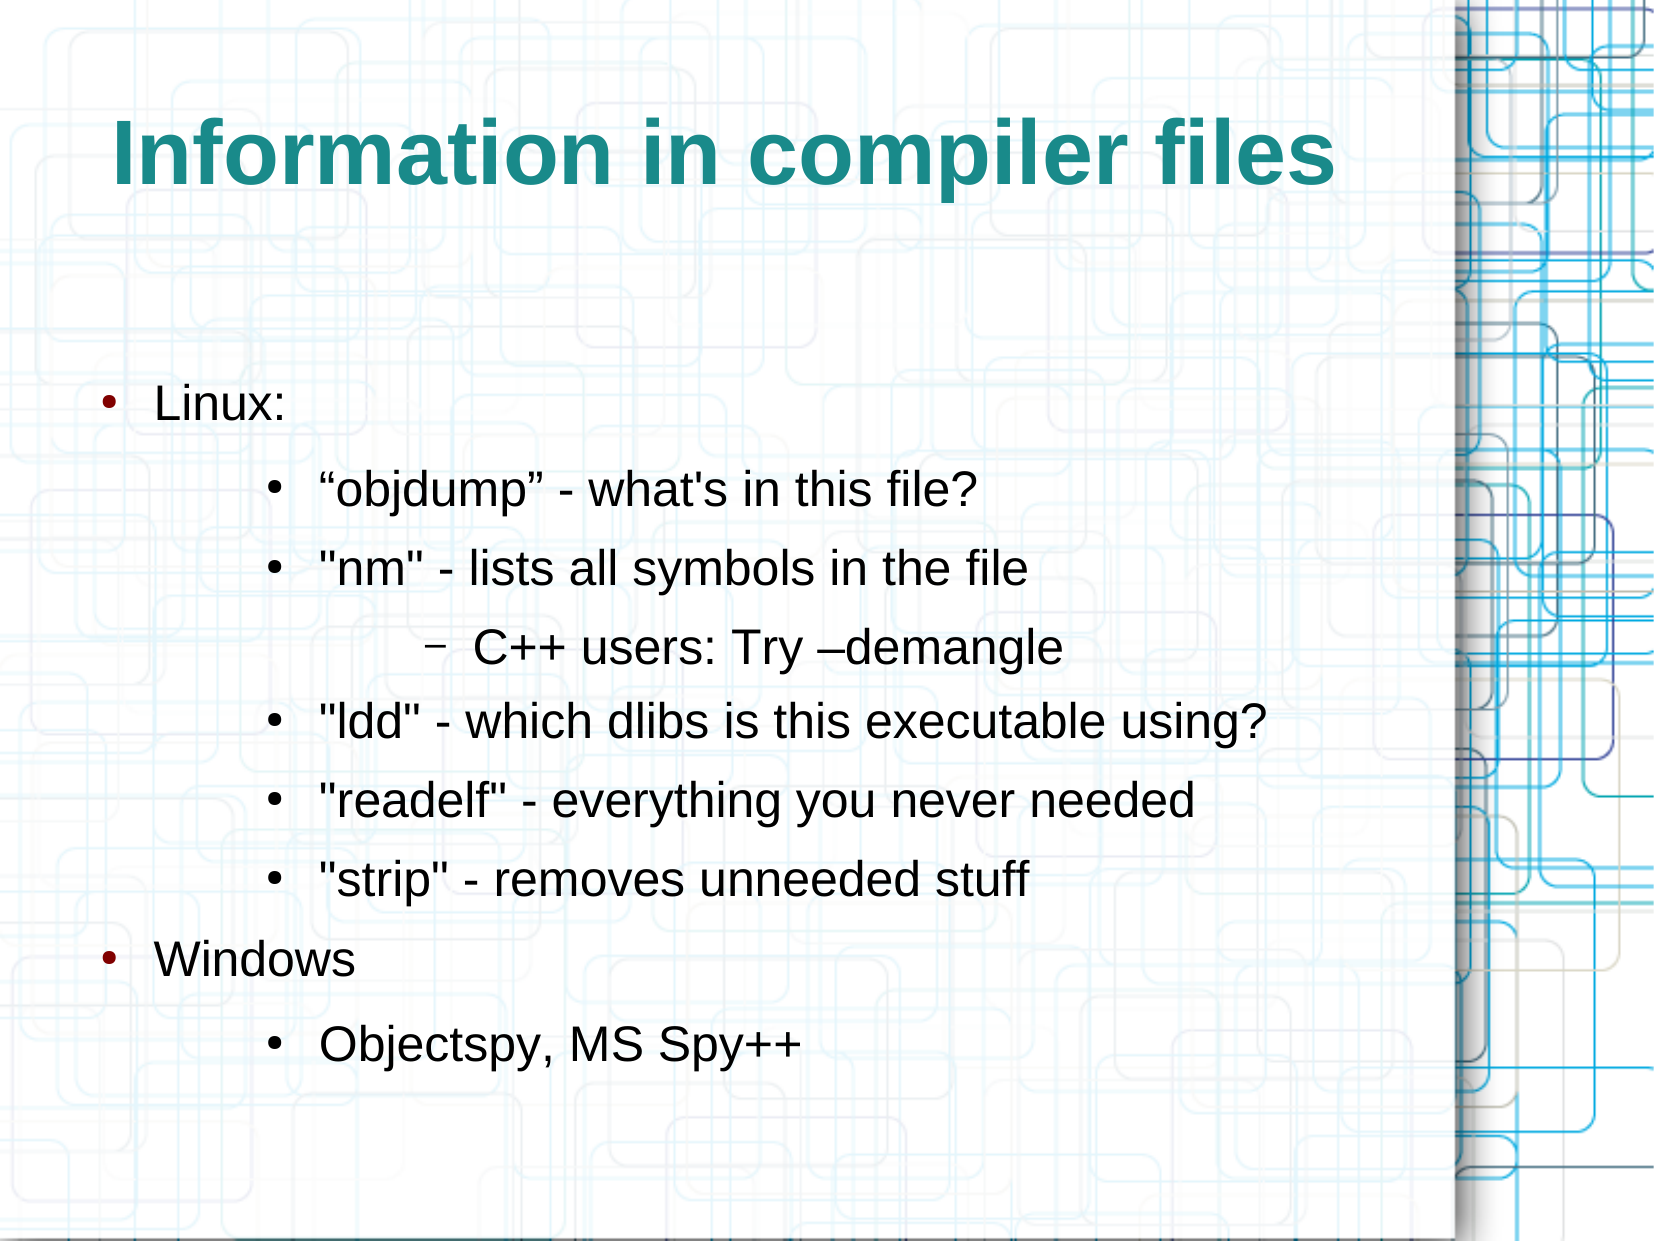

# Information in compiler files
Linux:
“objdump” - what's in this file?
"nm" - lists all symbols in the file
C++ users: Try –demangle
"ldd" - which dlibs is this executable using?
"readelf" - everything you never needed
"strip" - removes unneeded stuff
Windows
Objectspy, MS Spy++